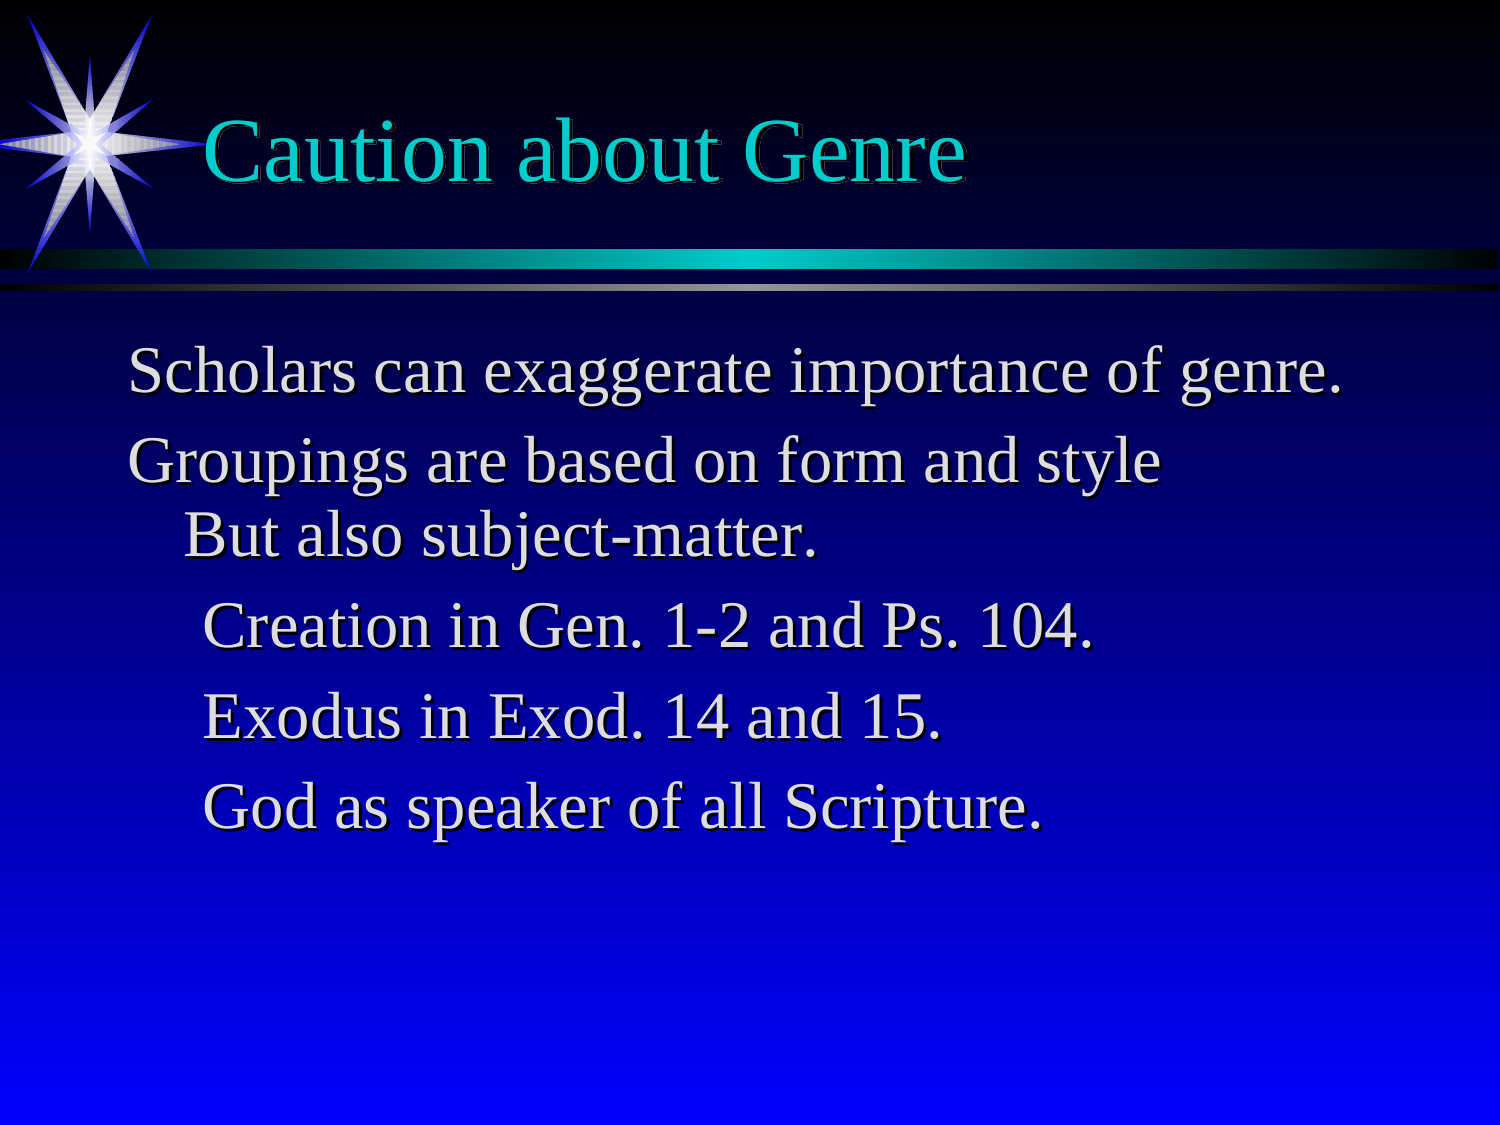

# Caution about Genre
Scholars can exaggerate importance of genre.
Groupings are based on form and style
But also subject-matter.
Creation in Gen. 1-2 and Ps. 104.
Exodus in Exod. 14 and 15.
God as speaker of all Scripture.